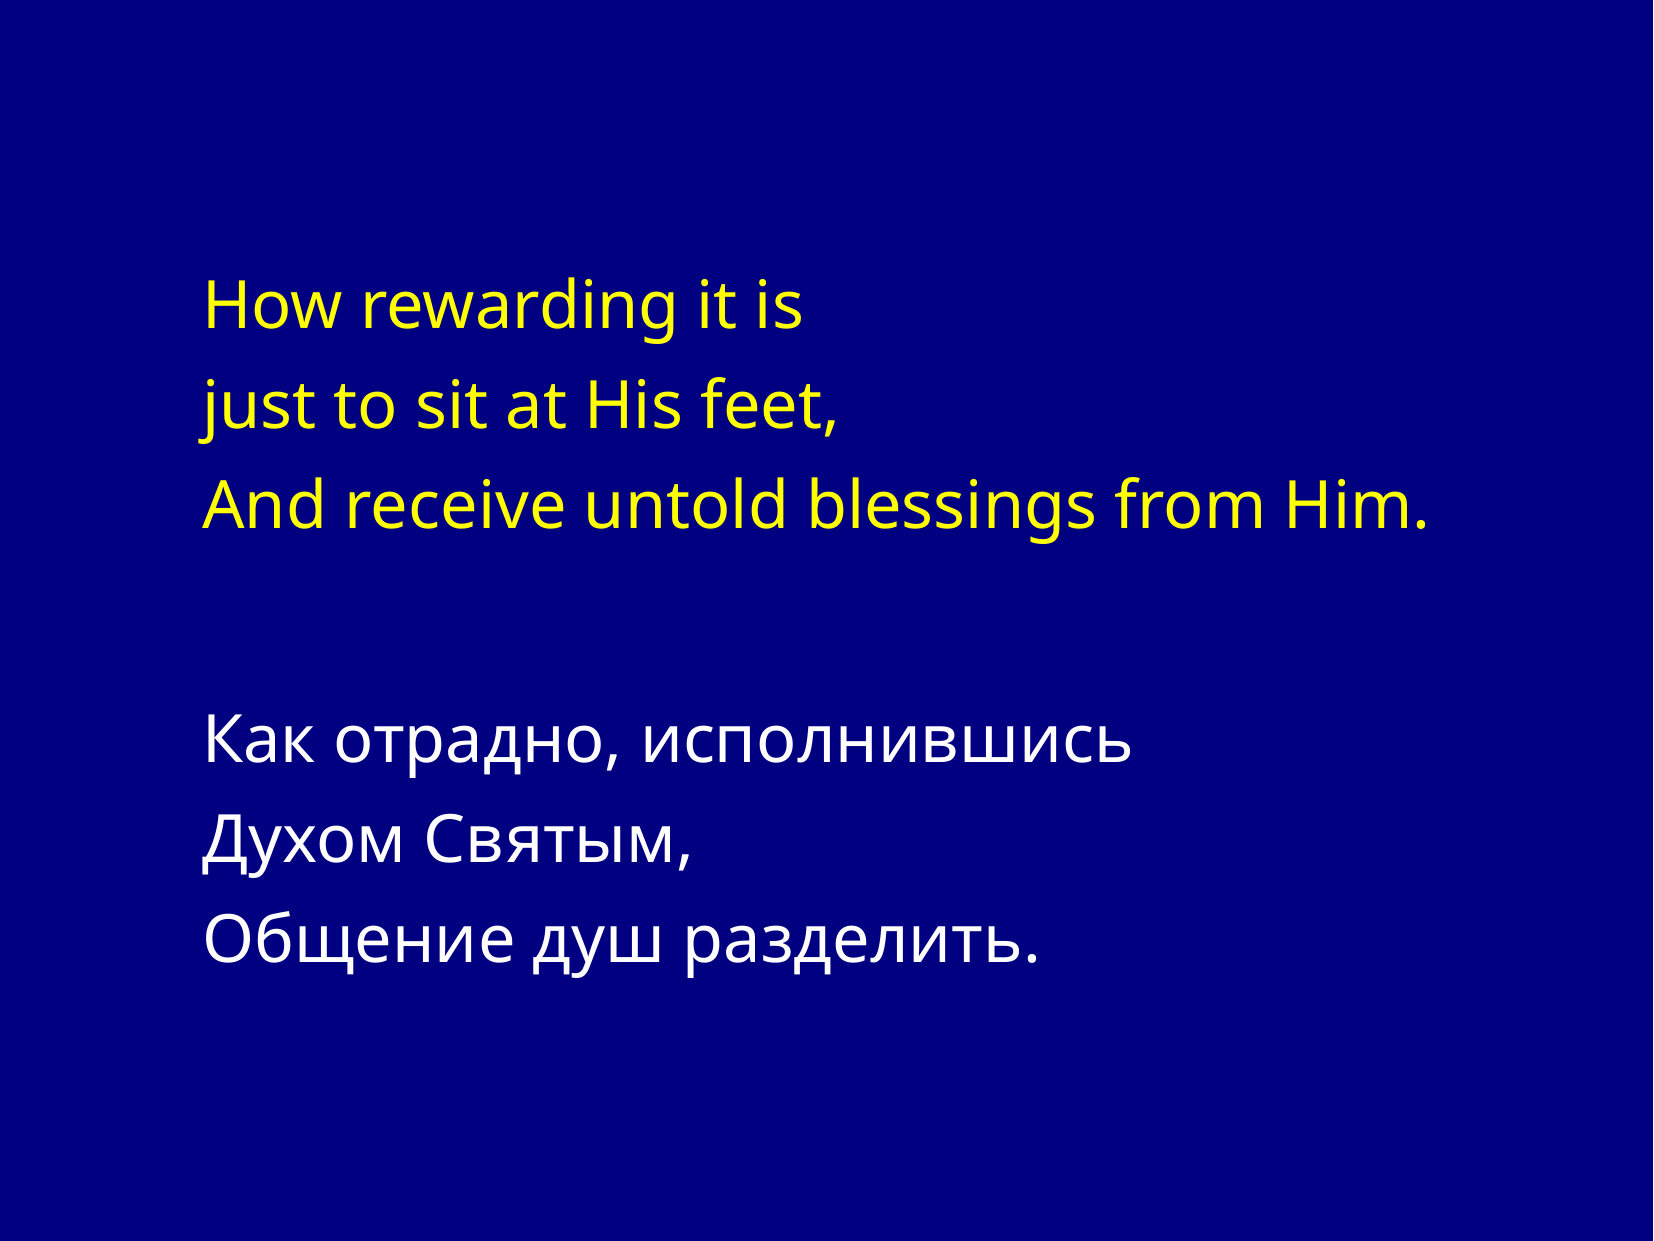

How rewarding it is
	just to sit at His feet,
	And receive untold blessings from Him.
	Как отрадно, исполнившись
	Духом Святым,
	Общение душ разделить.